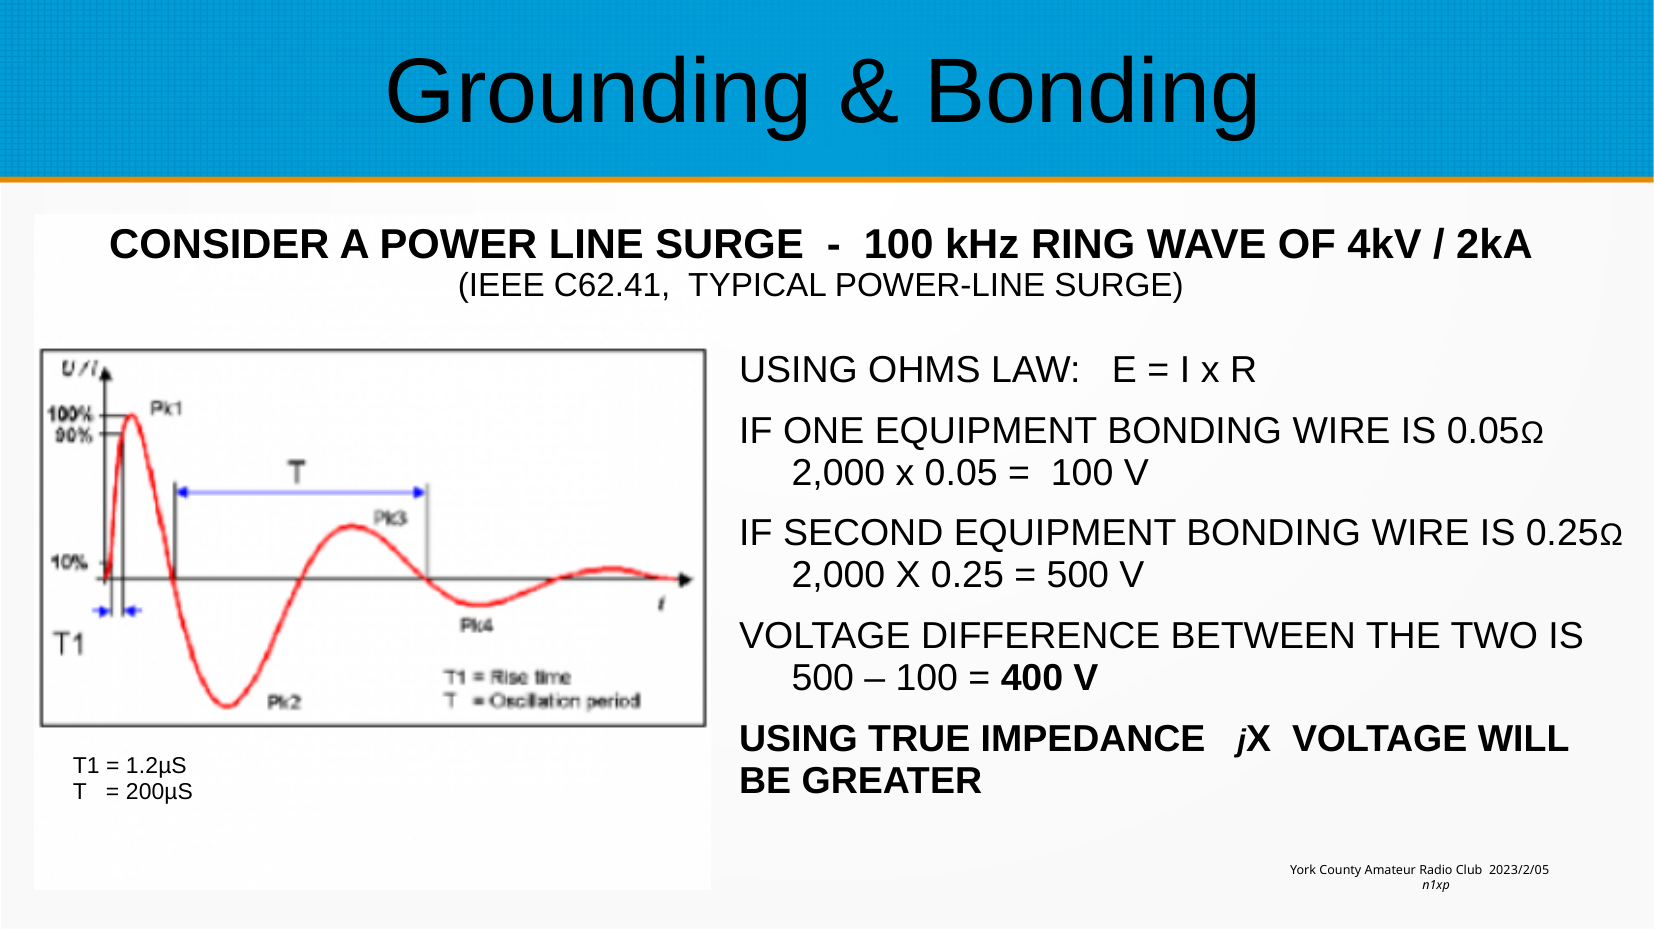

Grounding & Bonding
CONSIDER A POWER LINE SURGE - 100 kHz RING WAVE OF 4kV / 2kA
(IEEE C62.41, TYPICAL POWER-LINE SURGE)
USING OHMS LAW: E = I x R
IF ONE EQUIPMENT BONDING WIRE IS 0.05Ω
 2,000 x 0.05 = 100 V
IF SECOND EQUIPMENT BONDING WIRE IS 0.25Ω
 2,000 X 0.25 = 500 V
VOLTAGE DIFFERENCE BETWEEN THE TWO IS
 500 – 100 = 400 V
USING TRUE IMPEDANCE jX VOLTAGE WILL BE GREATER
T1 = 1.2µS
T = 200µS
York County Amateur Radio Club 2023/2/05
n1xp